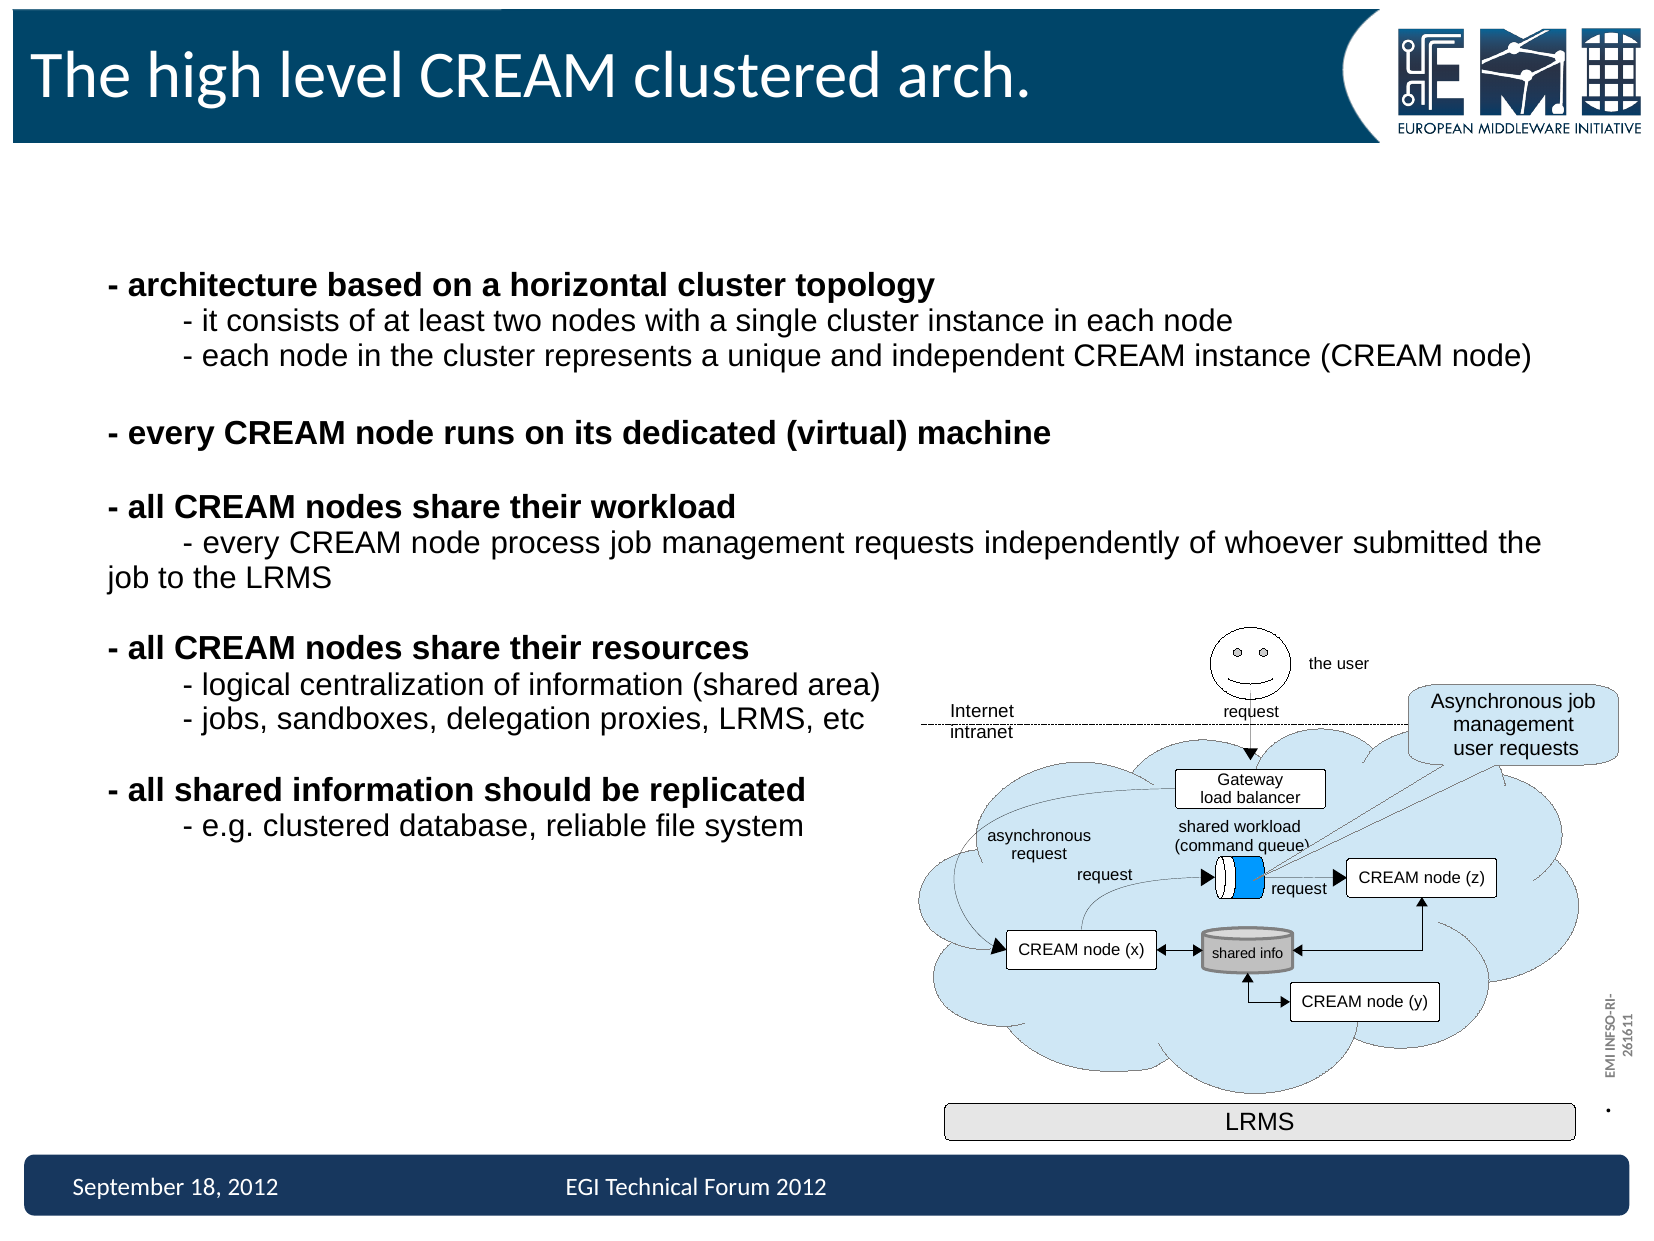

# The high level CREAM clustered arch.
- architecture based on a horizontal cluster topology
	- it consists of at least two nodes with a single cluster instance in each node
	- each node in the cluster represents a unique and independent CREAM instance (CREAM node)
- every CREAM node runs on its dedicated (virtual) machine
- all CREAM nodes share their workload
	- every CREAM node process job management requests independently of whoever submitted the job to the LRMS
- all CREAM nodes share their resources
	- logical centralization of information (shared area)
	- jobs, sandboxes, delegation proxies, LRMS, etc
- all shared information should be replicated
	- e.g. clustered database, reliable file system
the user
Asynchronous job
management
 user requests
Internet
intranet
request
Gateway
load balancer
shared workload
 (command queue)
asynchronous
request
request
CREAM node (z)
request
shared info
CREAM node (x)
CREAM node (y)
LRMS